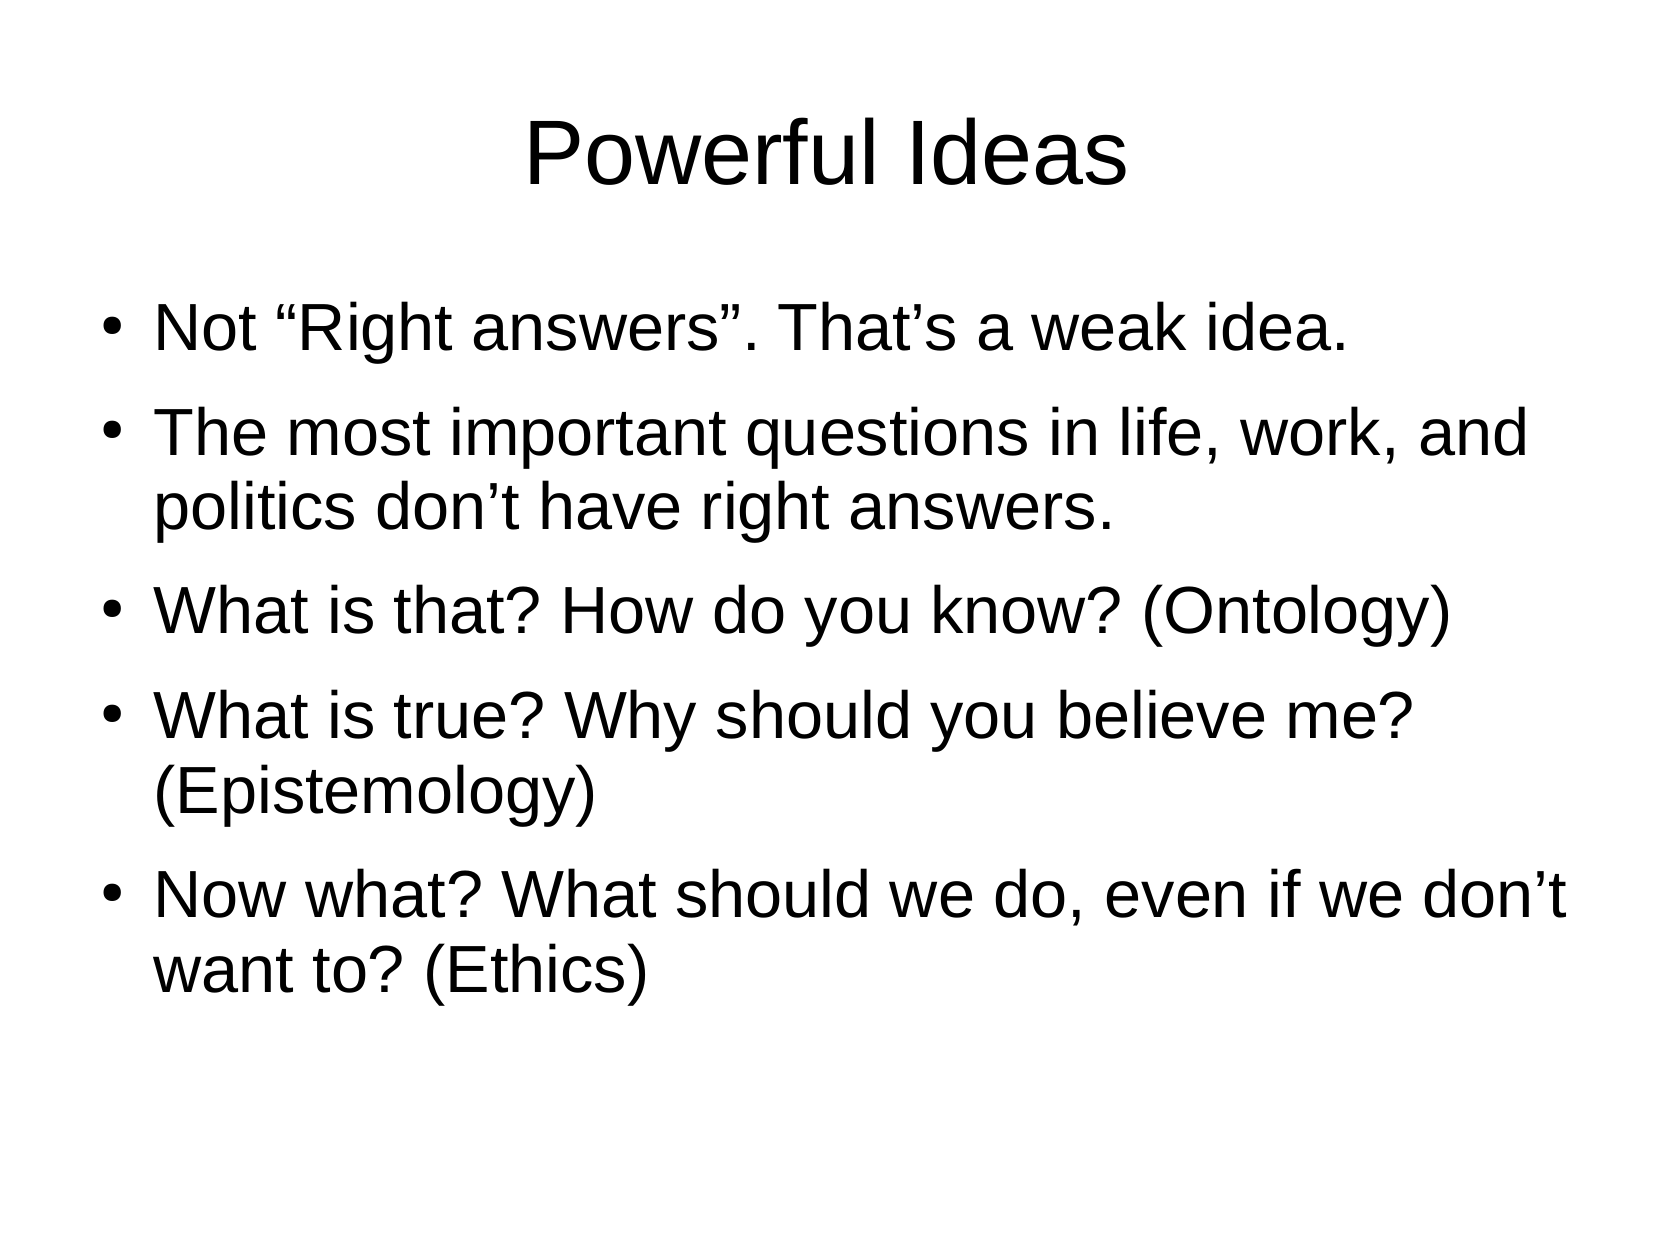

# Powerful Ideas
Not “Right answers”. That’s a weak idea.
The most important questions in life, work, and politics don’t have right answers.
What is that? How do you know? (Ontology)
What is true? Why should you believe me? (Epistemology)
Now what? What should we do, even if we don’t want to? (Ethics)